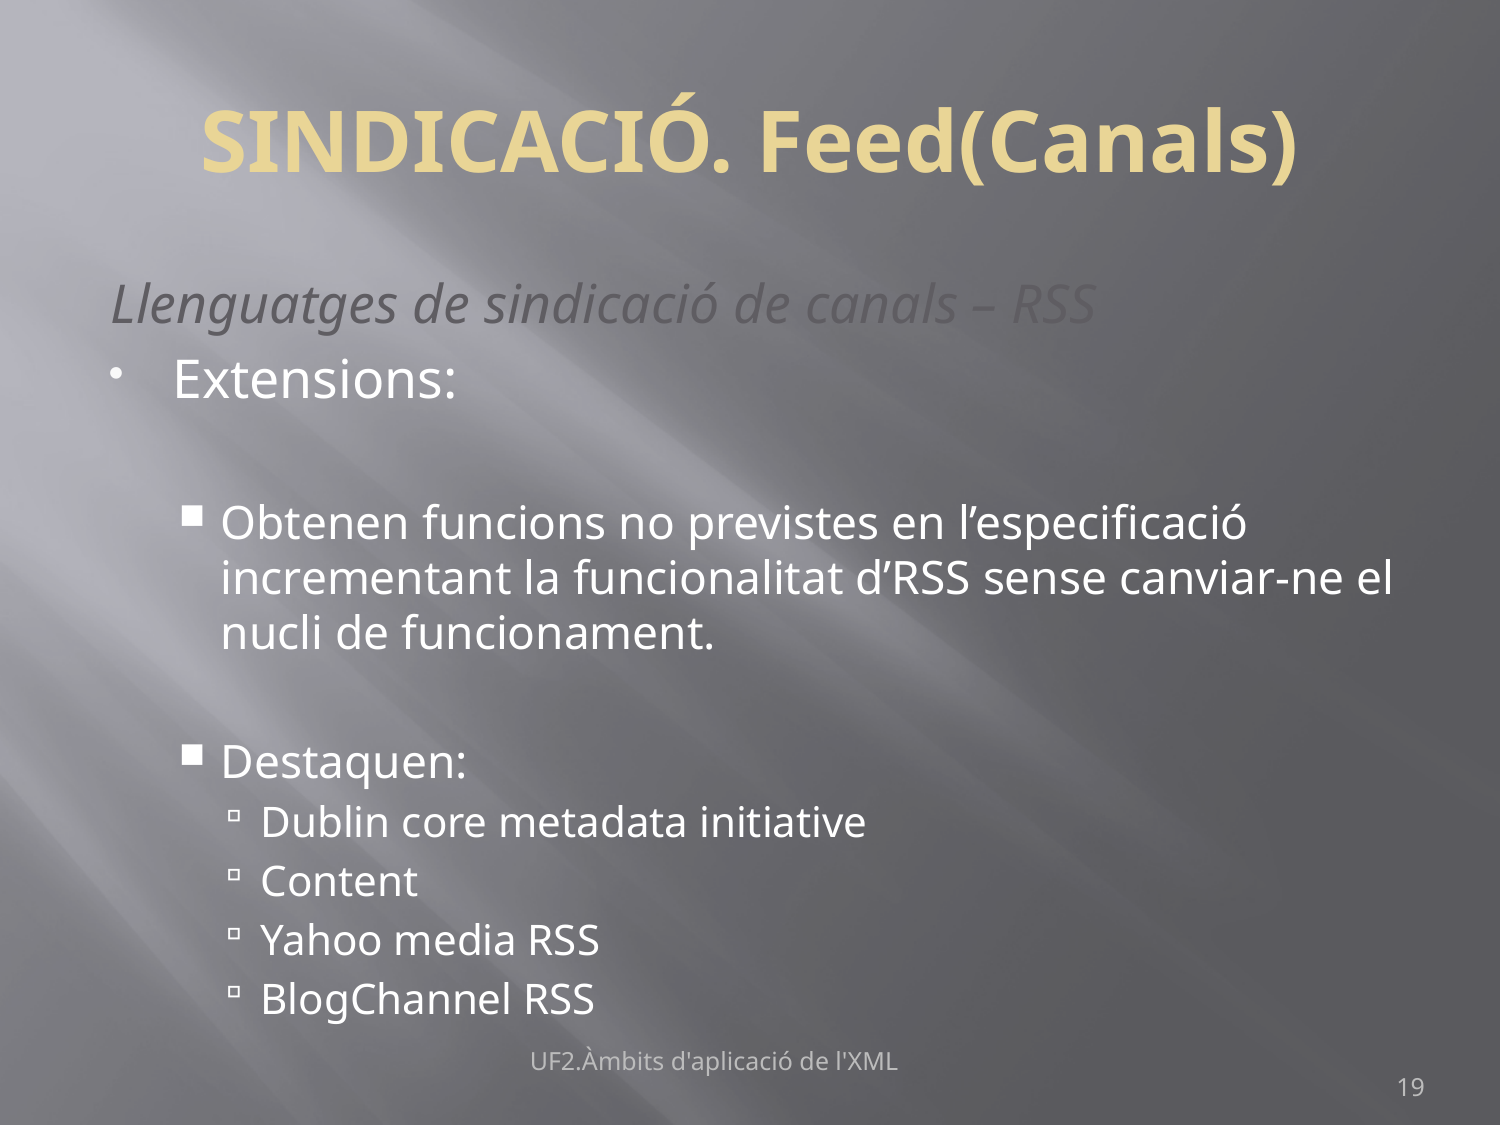

# SINDICACIÓ. Feed(Canals)
Llenguatges de sindicació de canals – RSS
Extensions:
Obtenen funcions no previstes en l’especificació incrementant la funcionalitat d’RSS sense canviar-ne el nucli de funcionament.
Destaquen:
Dublin core metadata initiative
Content
Yahoo media RSS
BlogChannel RSS
UF2.Àmbits d'aplicació de l'XML